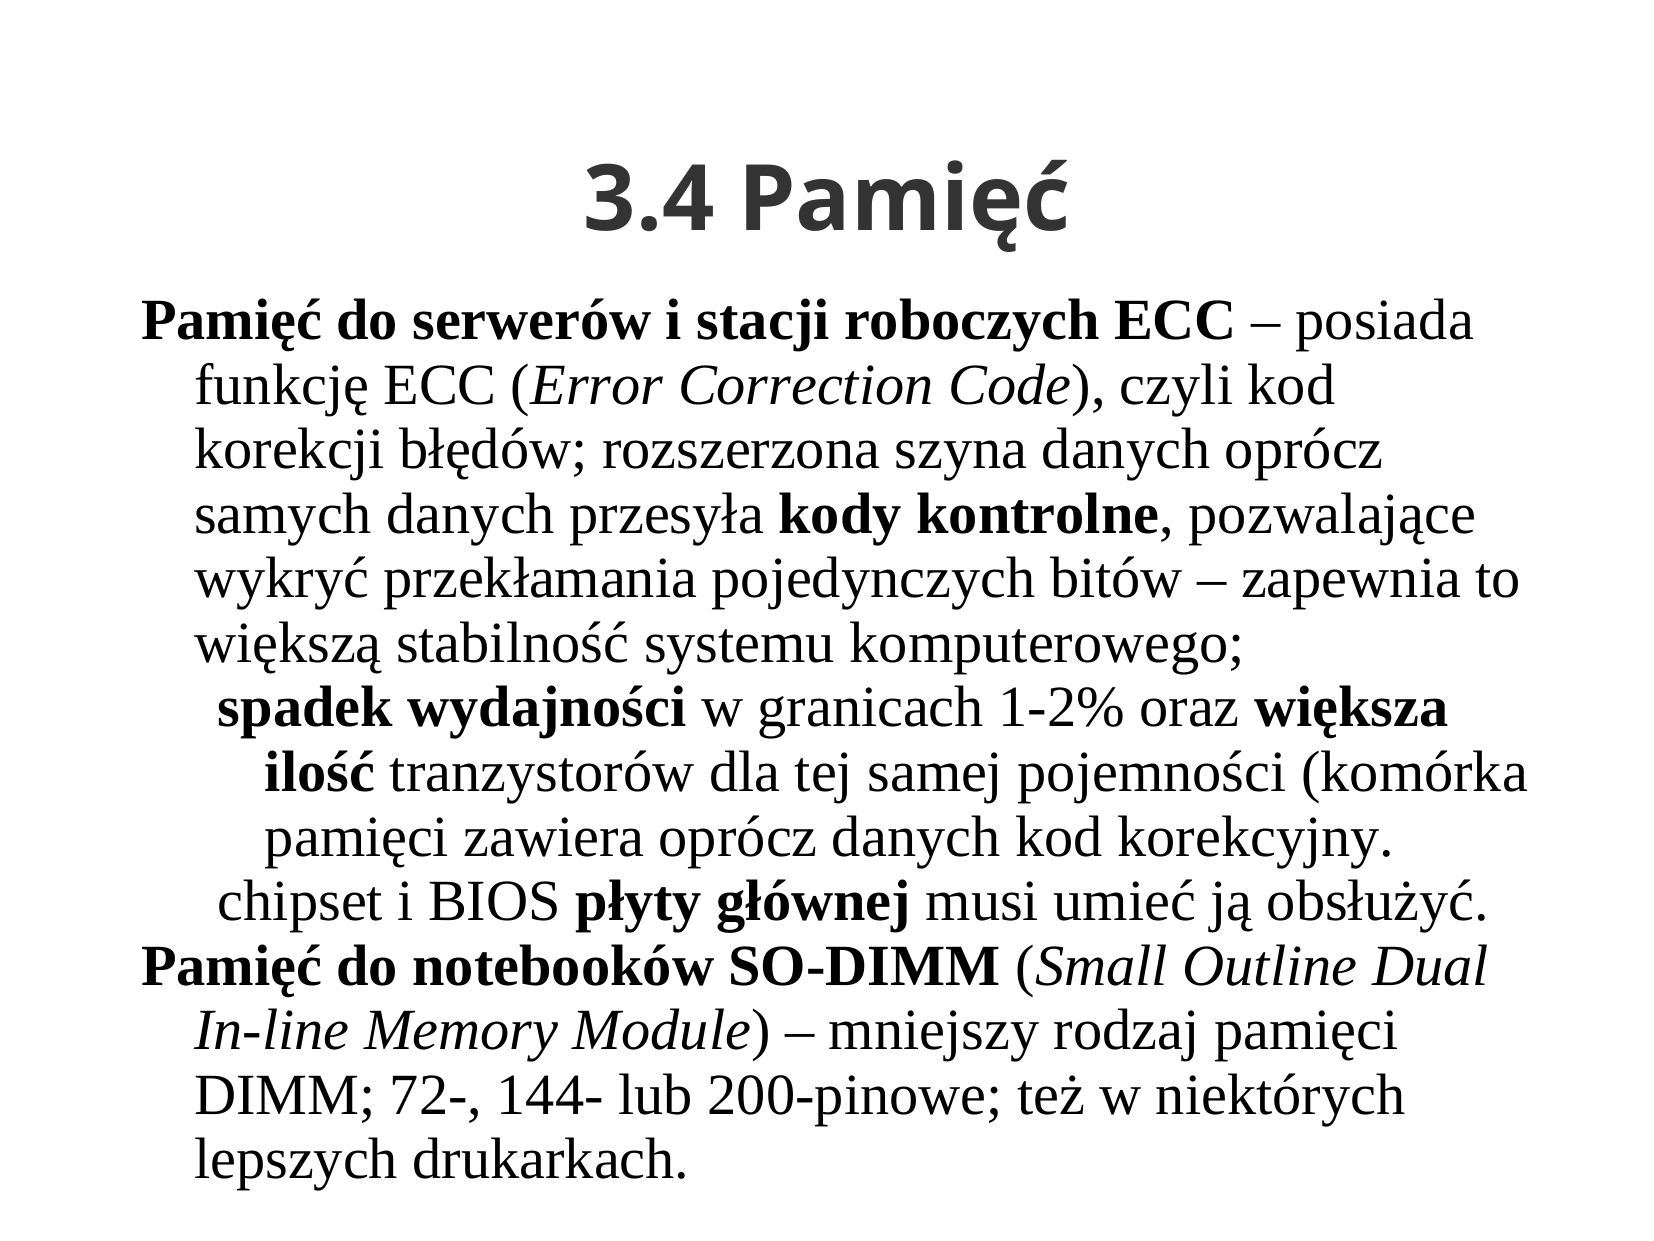

# 3.4 Pamięć
Pamięć do serwerów i stacji roboczych ECC – posiada funkcję ECC (Error Correction Code), czyli kod korekcji błędów; rozszerzona szyna danych oprócz samych danych przesyła kody kontrolne, pozwalające wykryć przekłamania pojedynczych bitów – zapewnia to większą stabilność systemu komputerowego;
spadek wydajności w granicach 1-2% oraz większa ilość tranzystorów dla tej samej pojemności (komórka pamięci zawiera oprócz danych kod korekcyjny.
chipset i BIOS płyty głównej musi umieć ją obsłużyć.
Pamięć do notebooków SO-DIMM (Small Outline Dual In-line Memory Module) – mniejszy rodzaj pamięci DIMM; 72-, 144- lub 200-pinowe; też w niektórych lepszych drukarkach.